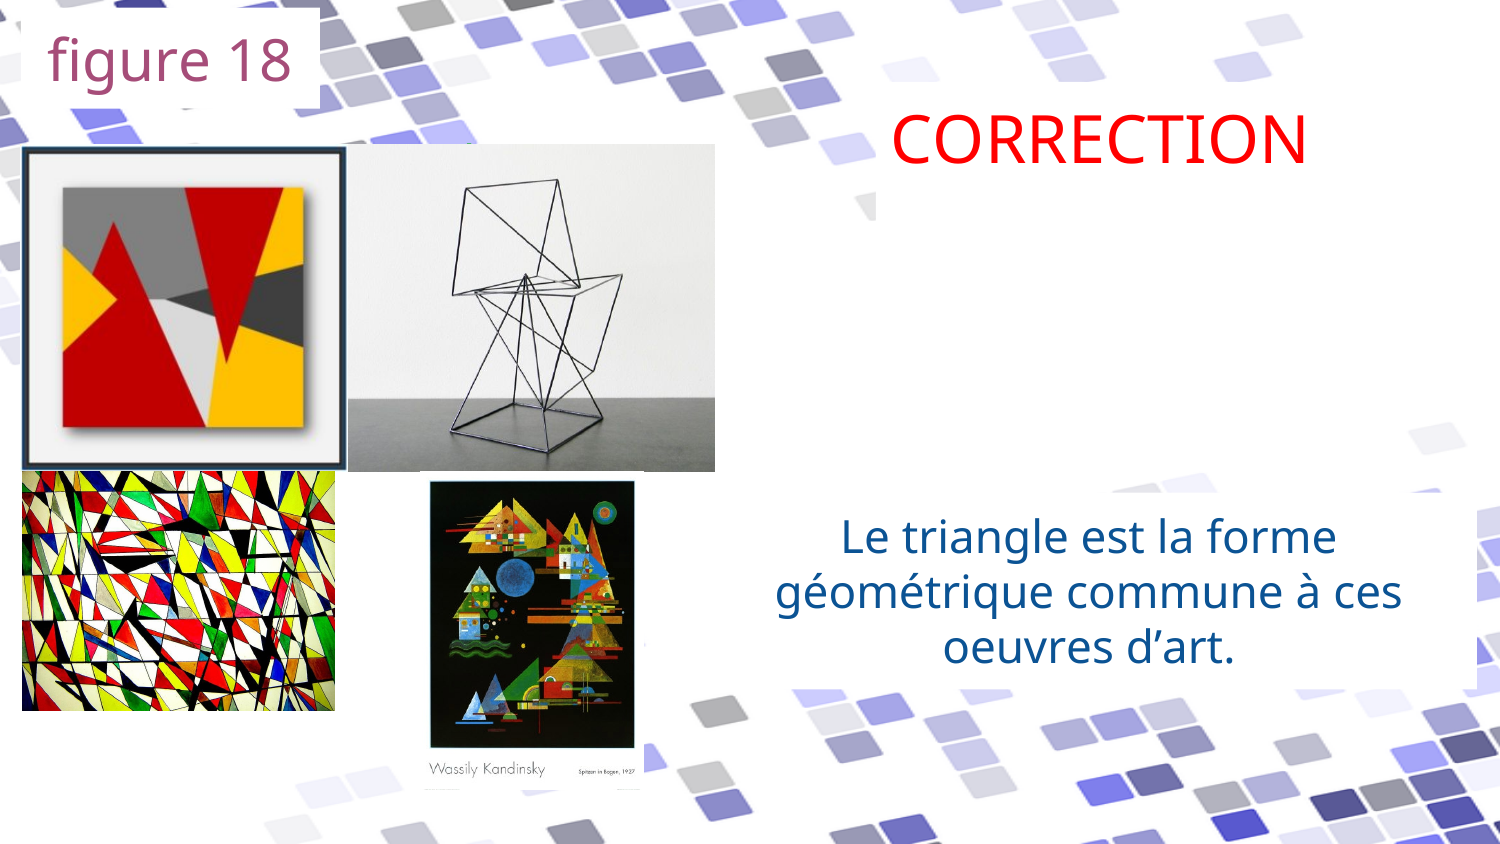

figure 18
CORRECTION
Pour corriger votre page, copier / coller les images et le texte sur cette diapositive
Le triangle est la forme géométrique commune à ces oeuvres d’art.